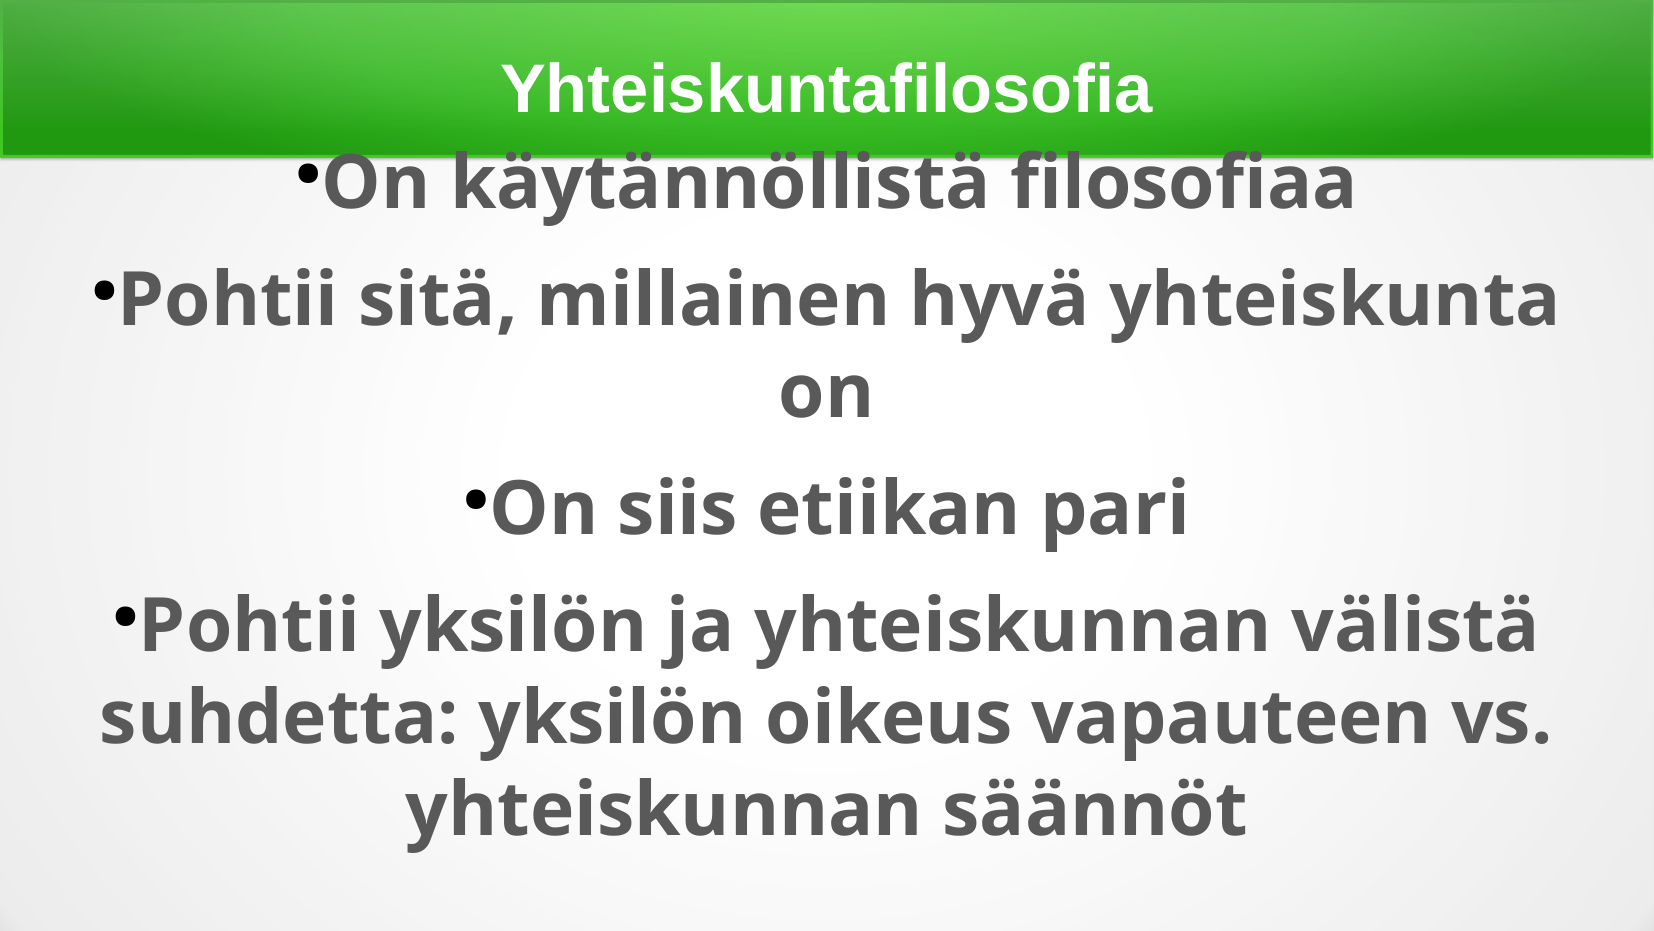

# Yhteiskuntafilosofia
On käytännöllistä filosofiaa
Pohtii sitä, millainen hyvä yhteiskunta on
On siis etiikan pari
Pohtii yksilön ja yhteiskunnan välistä suhdetta: yksilön oikeus vapauteen vs. yhteiskunnan säännöt